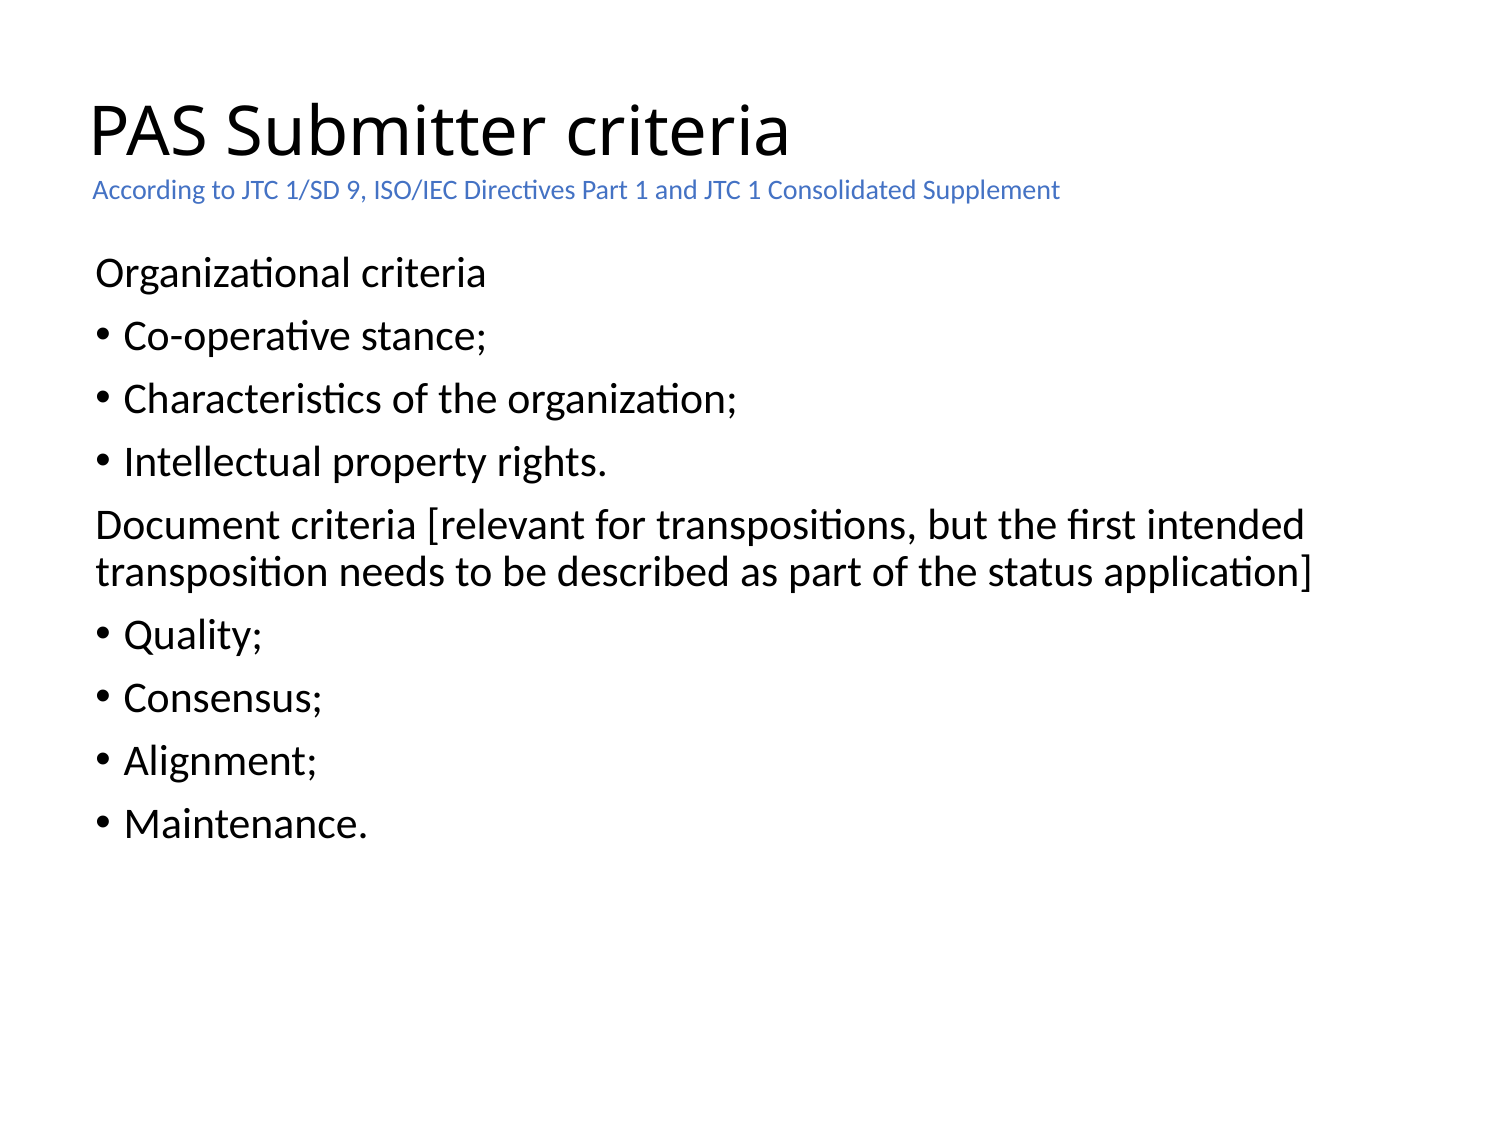

# PAS Submitter criteria
According to JTC 1/SD 9, ISO/IEC Directives Part 1 and JTC 1 Consolidated Supplement
Organizational criteria
Co-operative stance;
Characteristics of the organization;
Intellectual property rights.
Document criteria [relevant for transpositions, but the first intended transposition needs to be described as part of the status application]
Quality;
Consensus;
Alignment;
Maintenance.